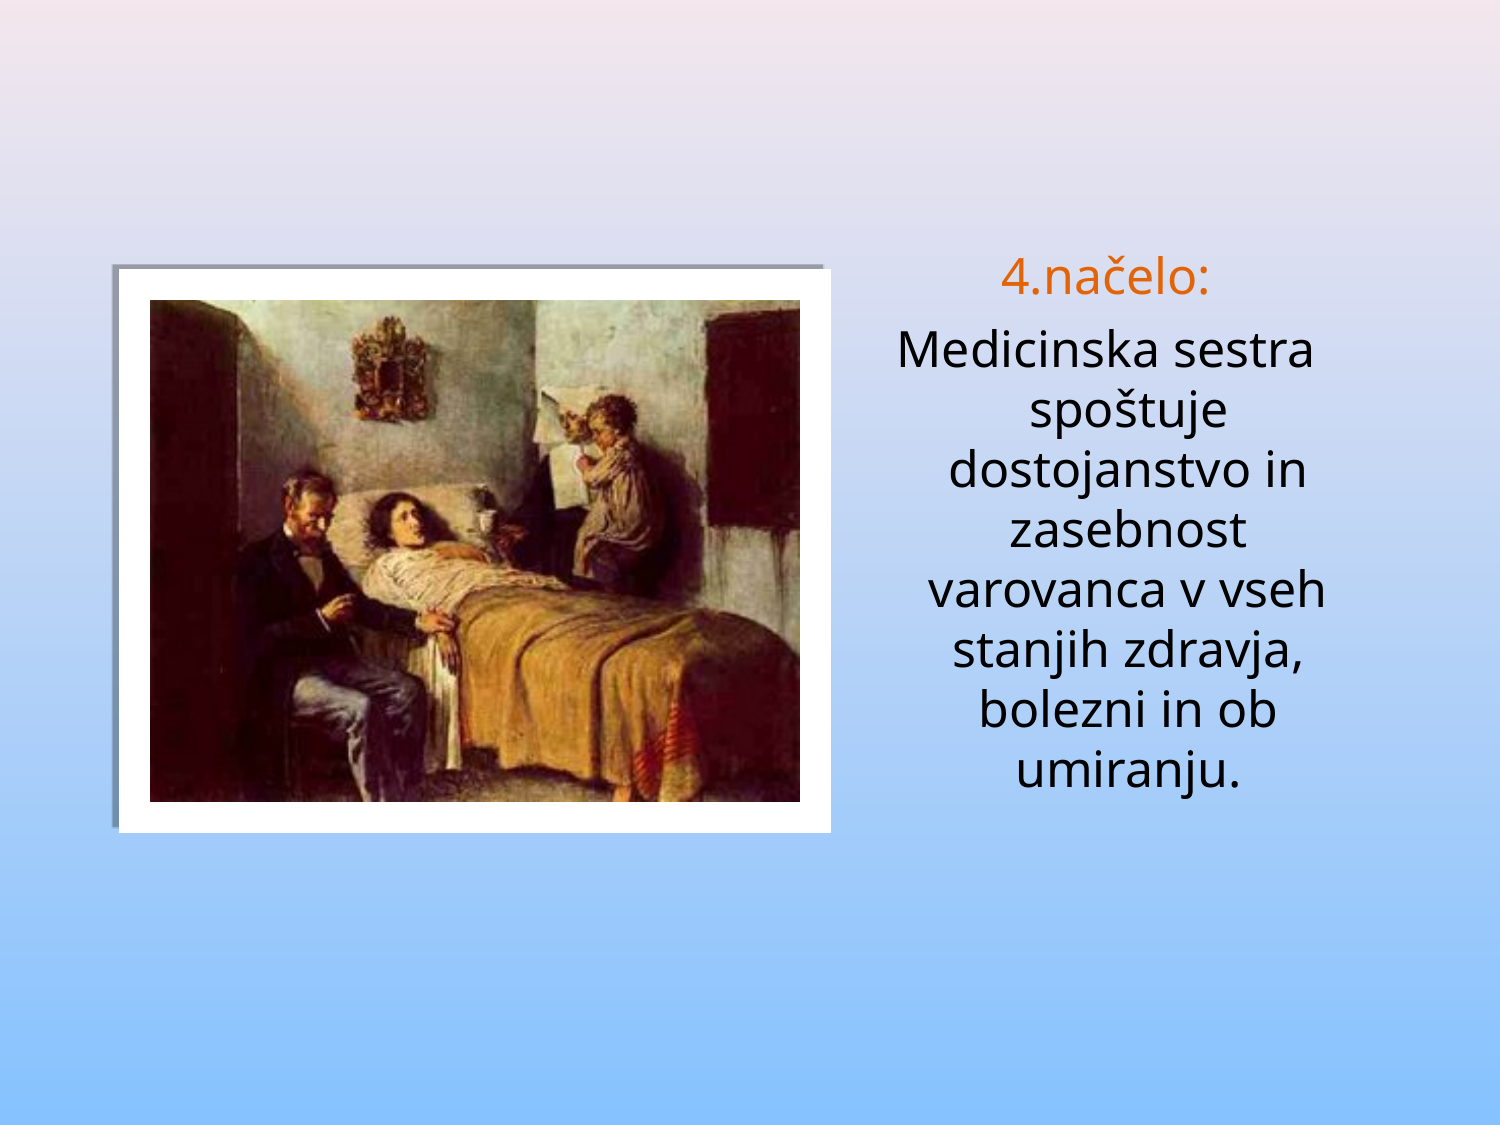

# 4.načelo:
Medicinska sestra spoštuje dostojanstvo in zasebnost varovanca v vseh stanjih zdravja, bolezni in ob umiranju.